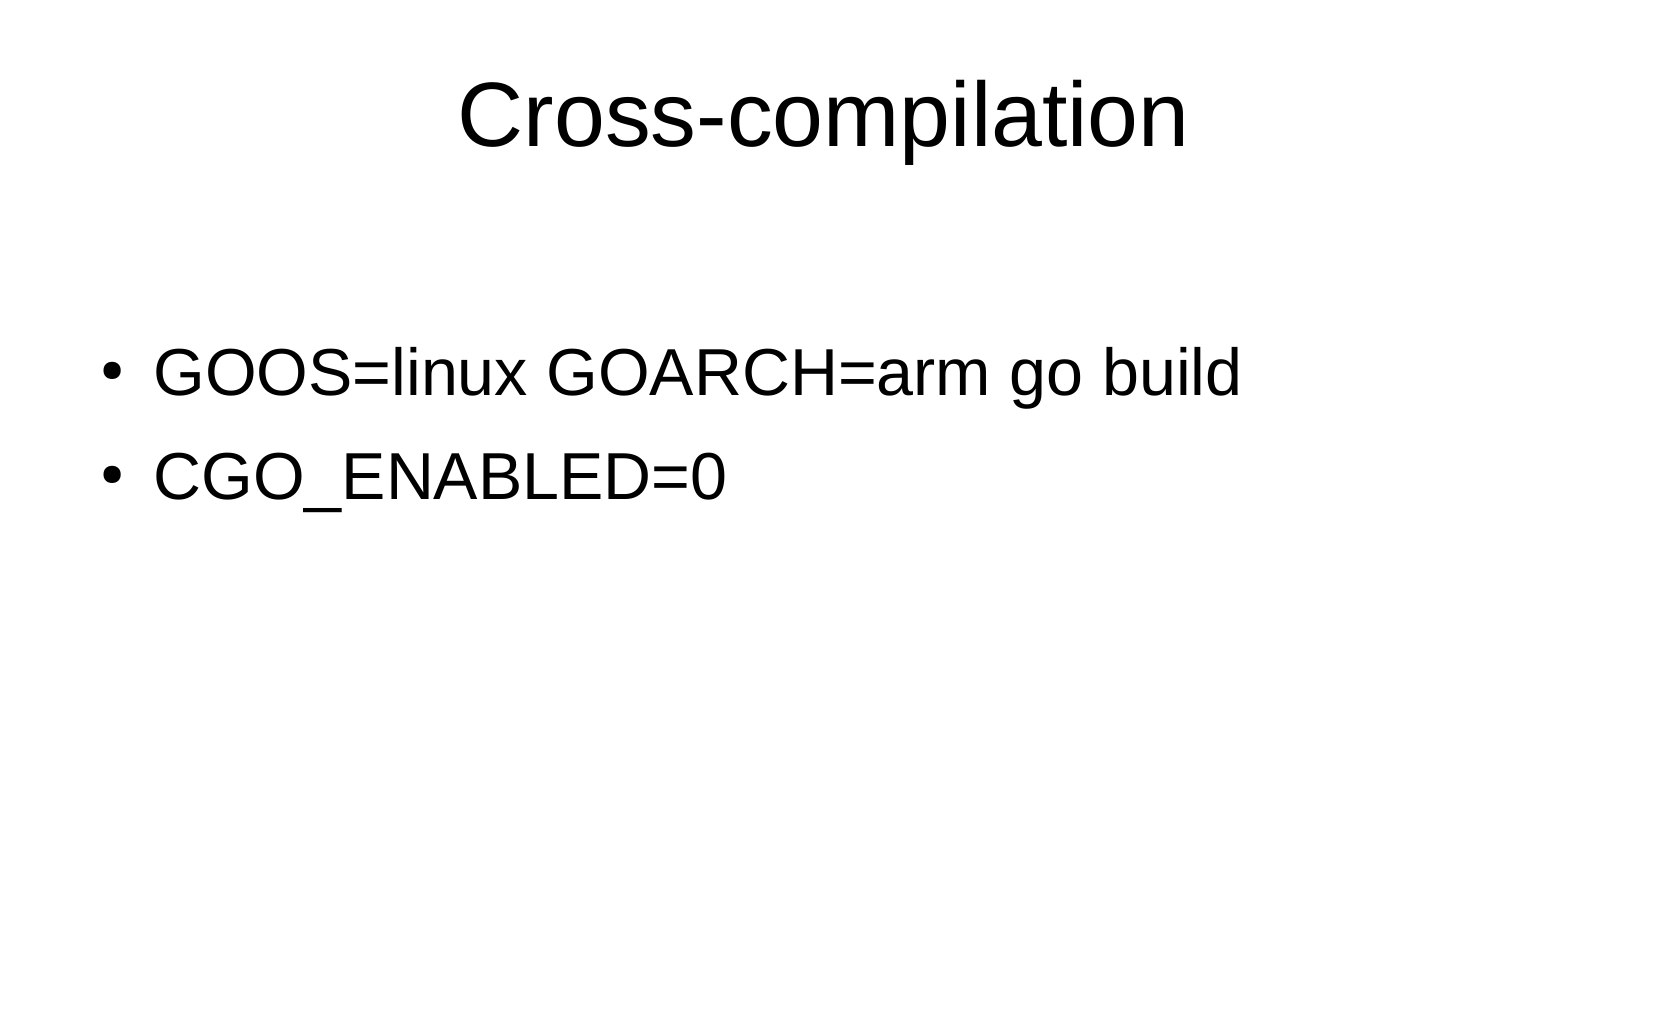

# Cross-compilation
GOOS=linux GOARCH=arm go build
CGO_ENABLED=0